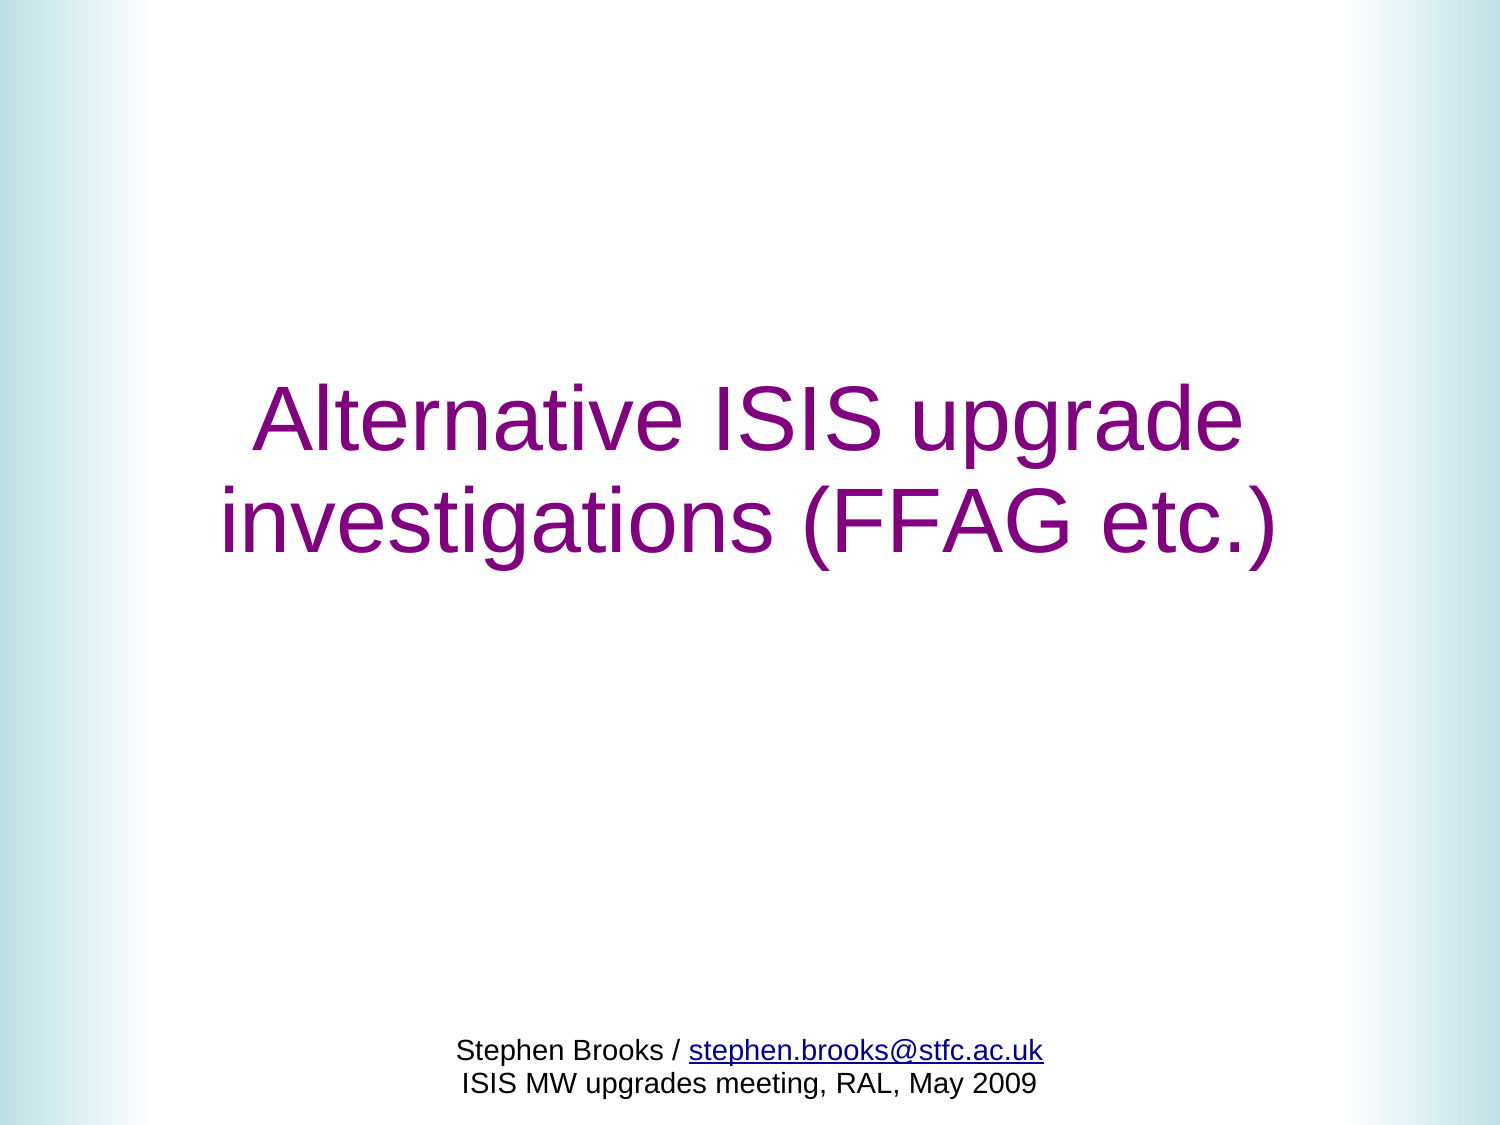

# Alternative ISIS upgrade investigations (FFAG etc.)